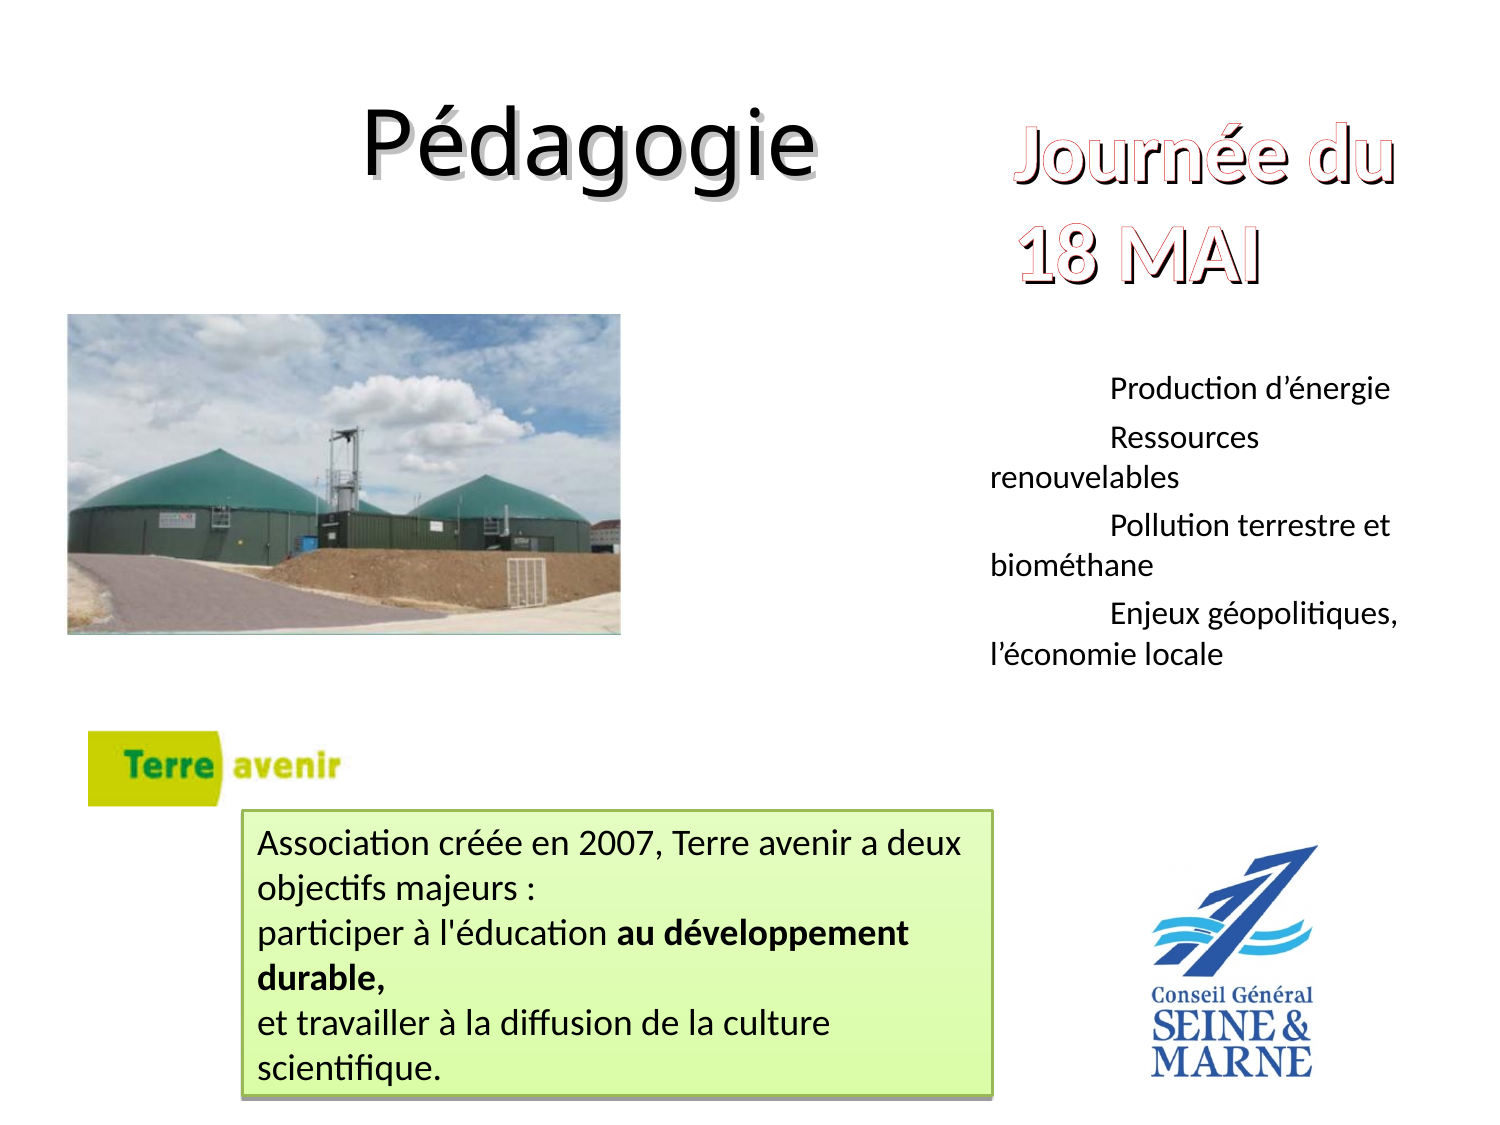

# Pédagogie
Journée du 18 MAI
		Production d’énergie
		Ressources renouvelables
		Pollution terrestre et biométhane
		Enjeux géopolitiques, l’économie locale
Association créée en 2007, Terre avenir a deux objectifs majeurs :
participer à l'éducation au développement durable,
et travailler à la diffusion de la culture scientifique.